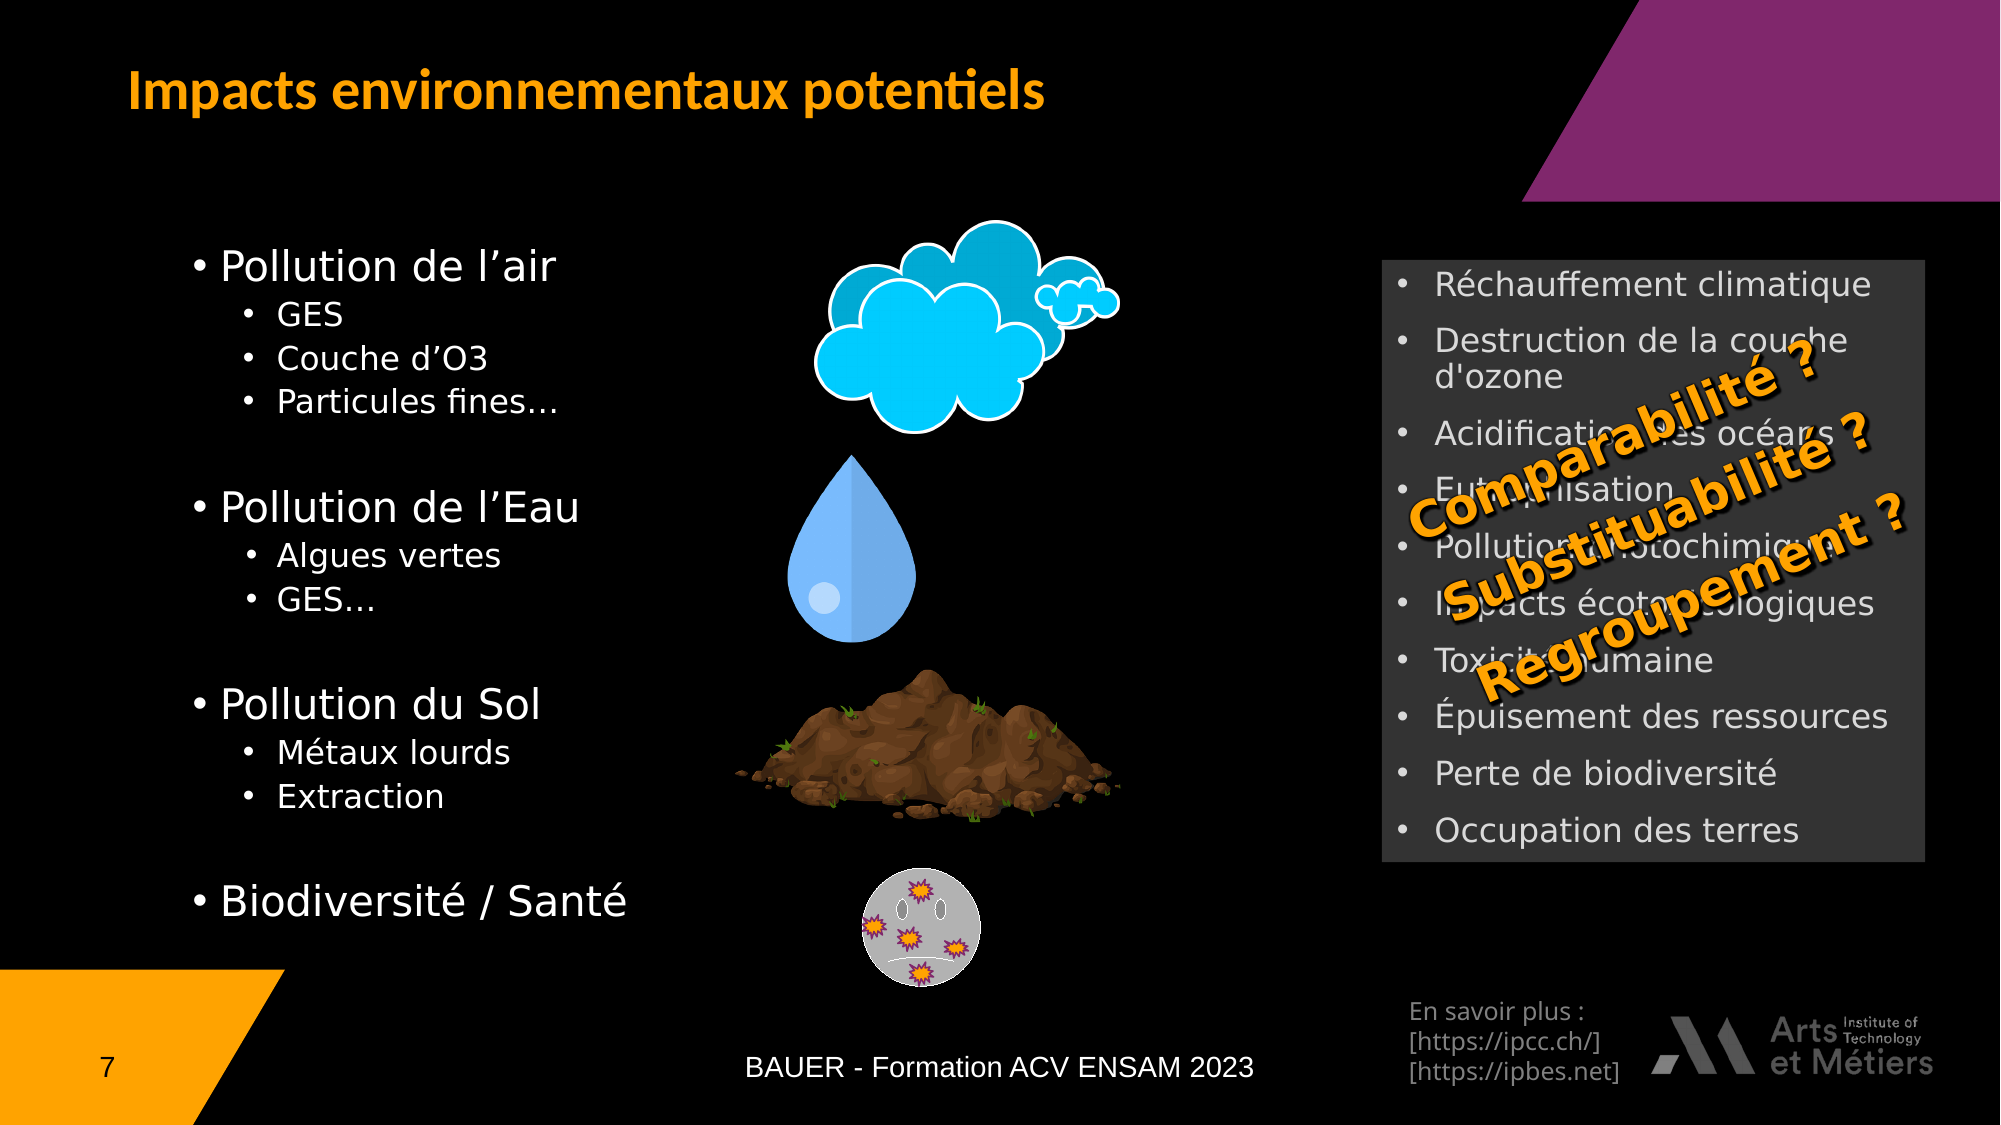

# Impacts environnementaux potentiels
Pollution de l’air
GES
Couche d’O3
Particules fines…
Pollution de l’Eau
Algues vertes
GES…
Pollution du Sol
Métaux lourds
Extraction
Biodiversité / Santé
Réchauffement climatique
Destruction de la couche d'ozone
Acidification des océans
Eutrophisation
Pollution photochimique
Impacts écotoxicologiques
Toxicité humaine
Épuisement des ressources
Perte de biodiversité
Occupation des terres
Comparabilité ?
Substituabilité ?
Regroupement ?
En savoir plus :
[https://ipcc.ch/]
[https://ipbes.net]